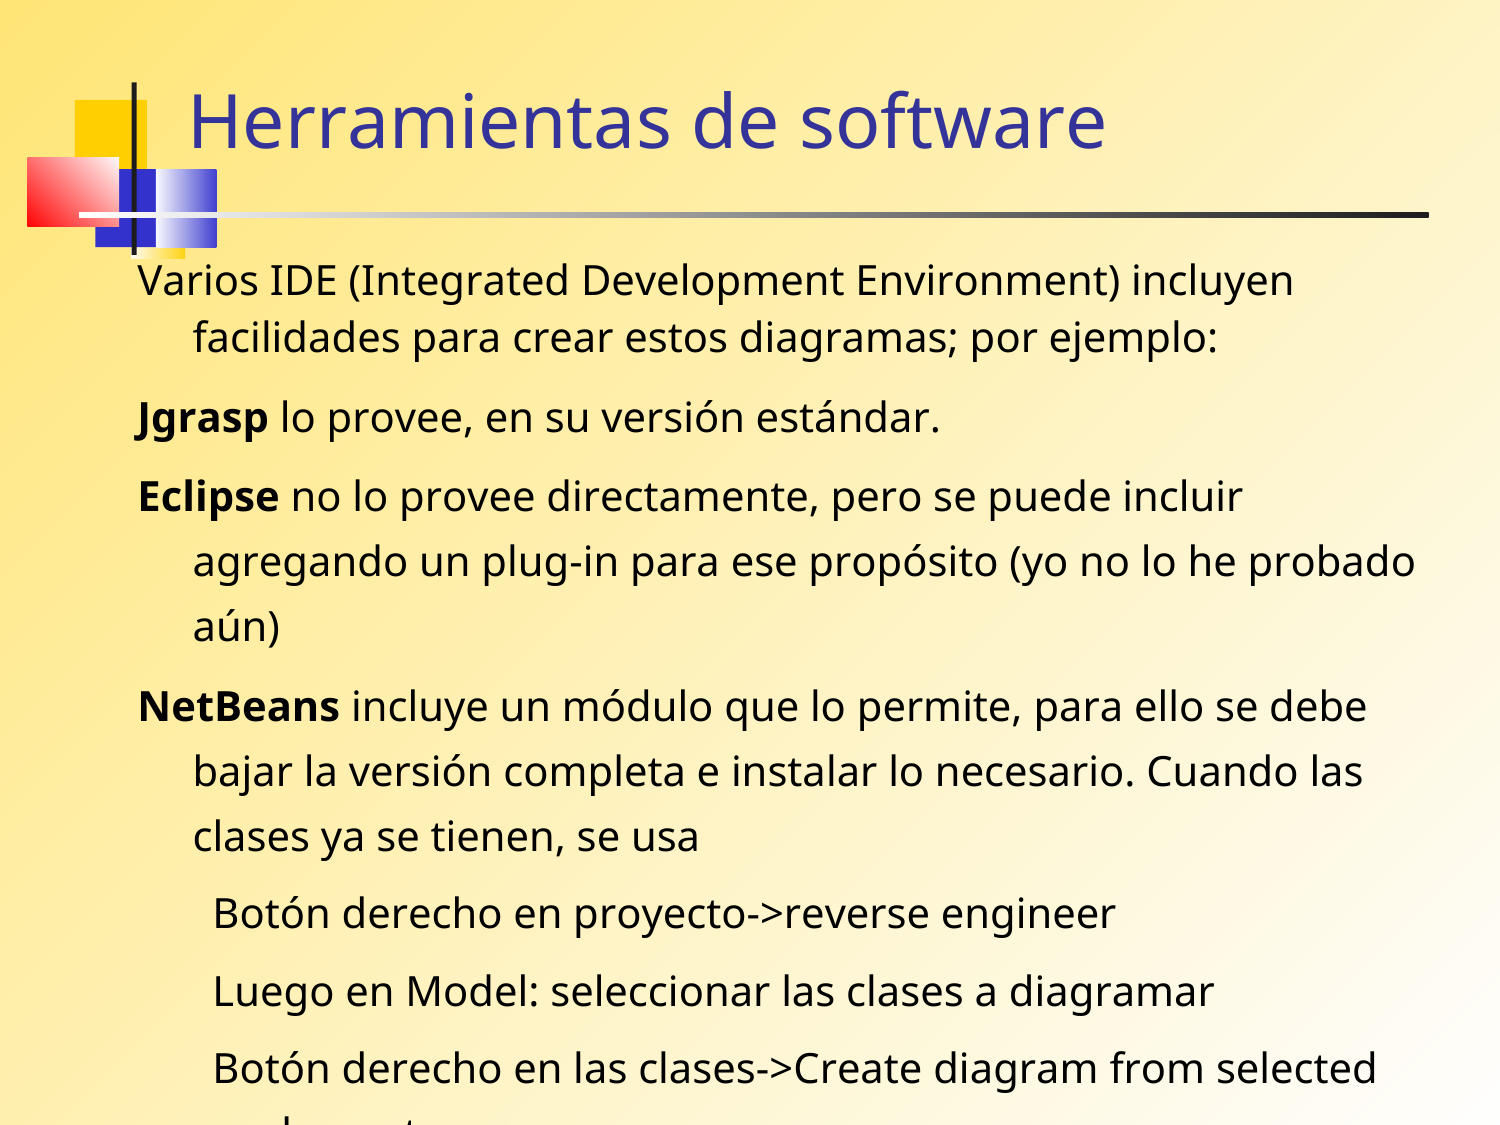

# Herramientas de software
Varios IDE (Integrated Development Environment) incluyen facilidades para crear estos diagramas; por ejemplo:
Jgrasp lo provee, en su versión estándar.
Eclipse no lo provee directamente, pero se puede incluir agregando un plug-in para ese propósito (yo no lo he probado aún)‏
NetBeans incluye un módulo que lo permite, para ello se debe bajar la versión completa e instalar lo necesario. Cuando las clases ya se tienen, se usa
Botón derecho en proyecto->reverse engineer
Luego en Model: seleccionar las clases a diagramar
Botón derecho en las clases->Create diagram from selected elements.